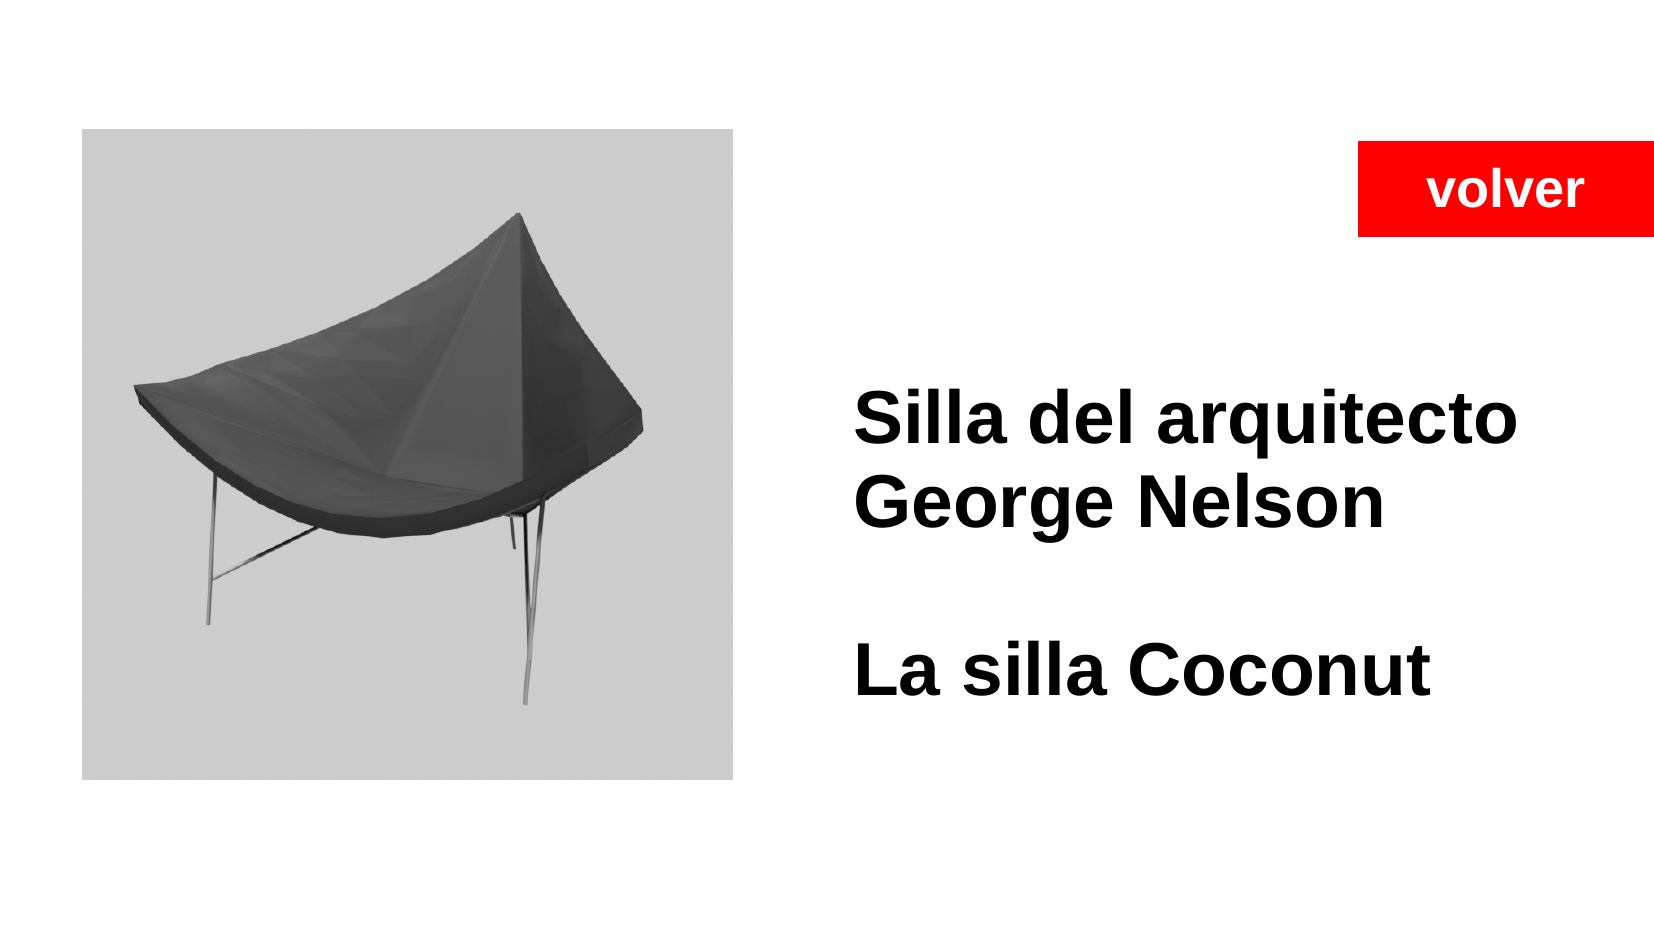

volver
Silla del arquitecto
George Nelson
La silla Coconut